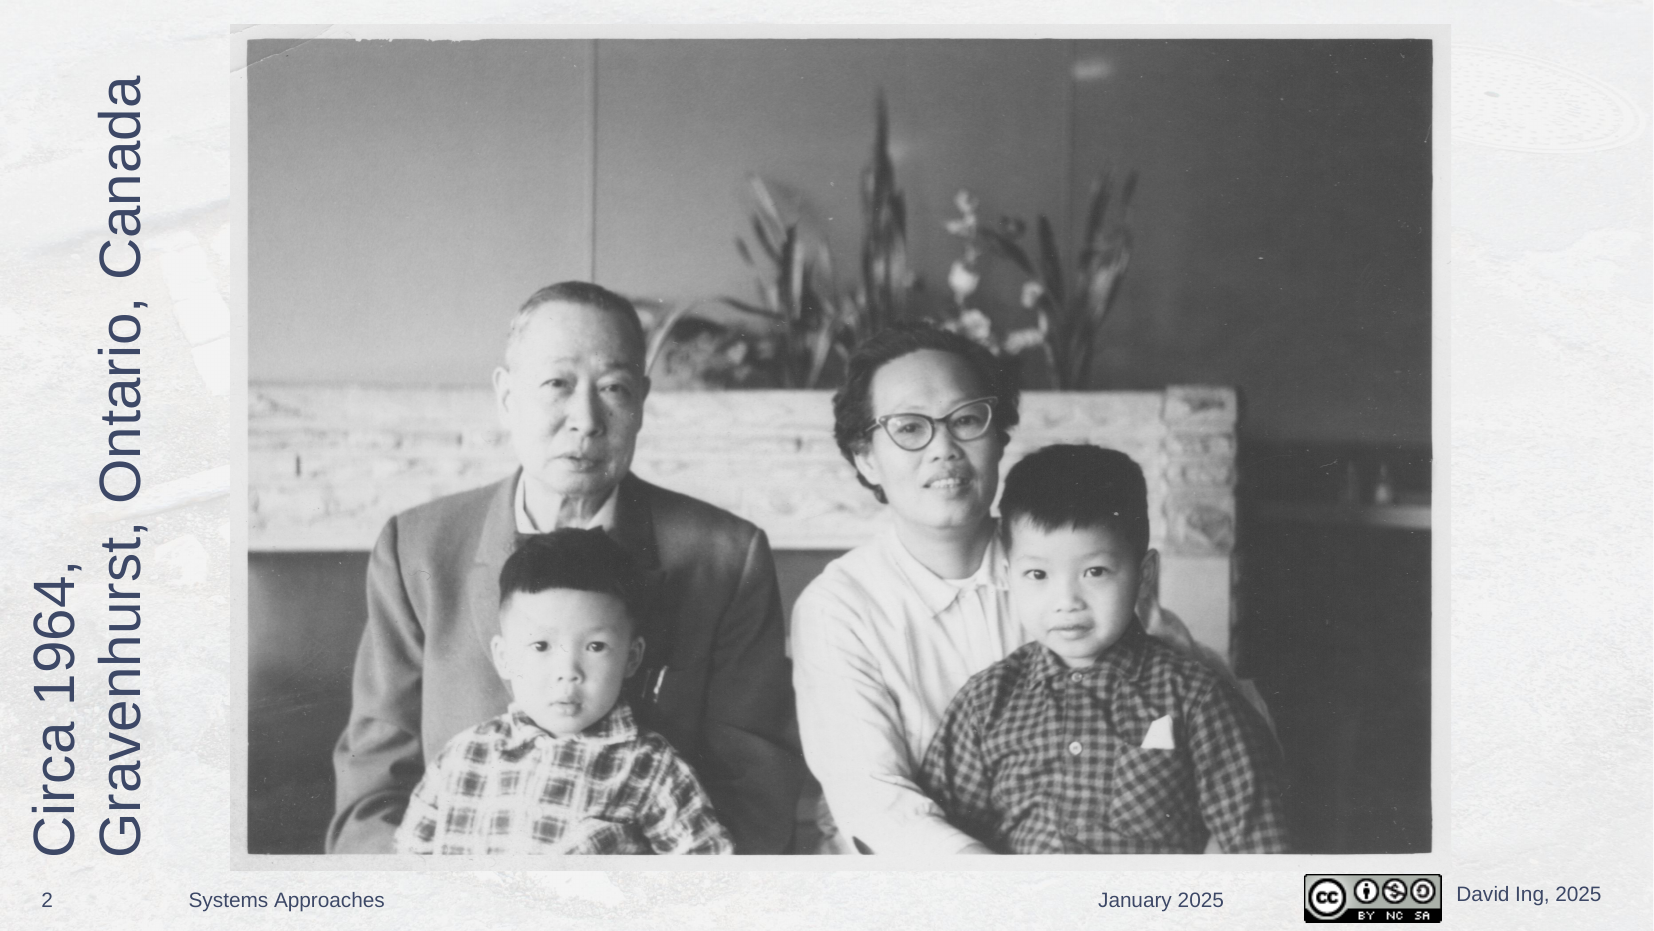

# Circa 1964, Gravenhurst, Ontario, Canada
Systems Approaches
January 2025